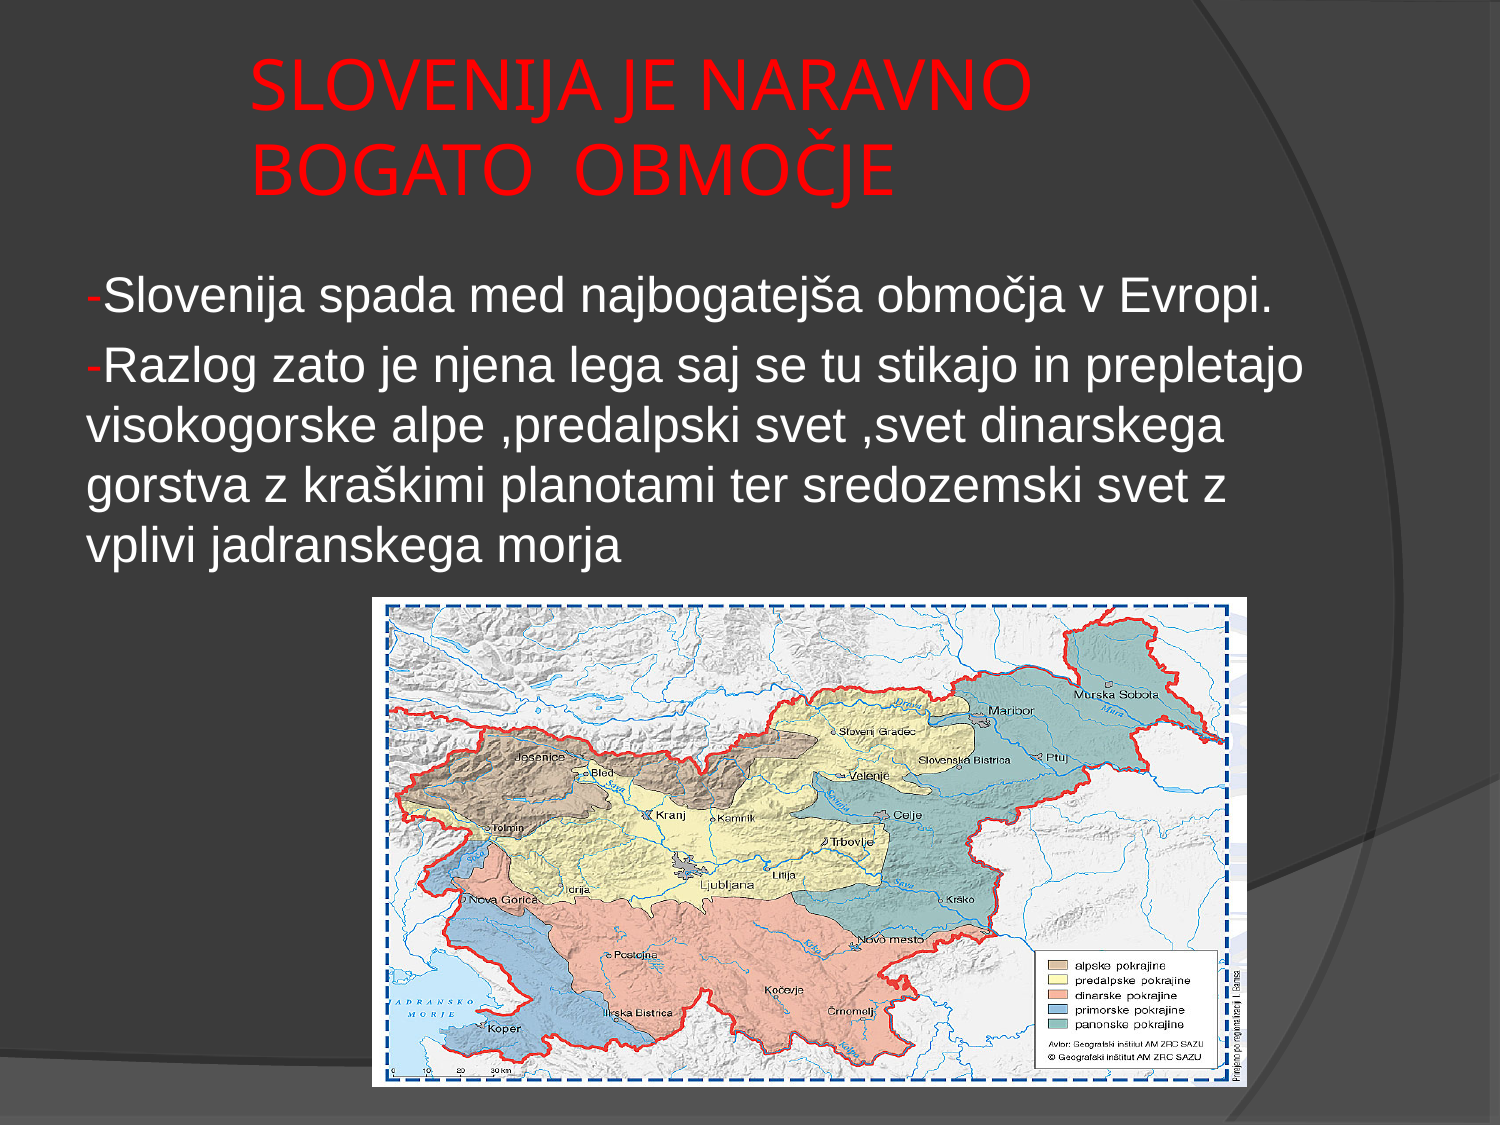

# SLOVENIJA JE NARAVNO BOGATO OBMOČJE
-Slovenija spada med najbogatejša območja v Evropi.
-Razlog zato je njena lega saj se tu stikajo in prepletajo visokogorske alpe ,predalpski svet ,svet dinarskega gorstva z kraškimi planotami ter sredozemski svet z vplivi jadranskega morja